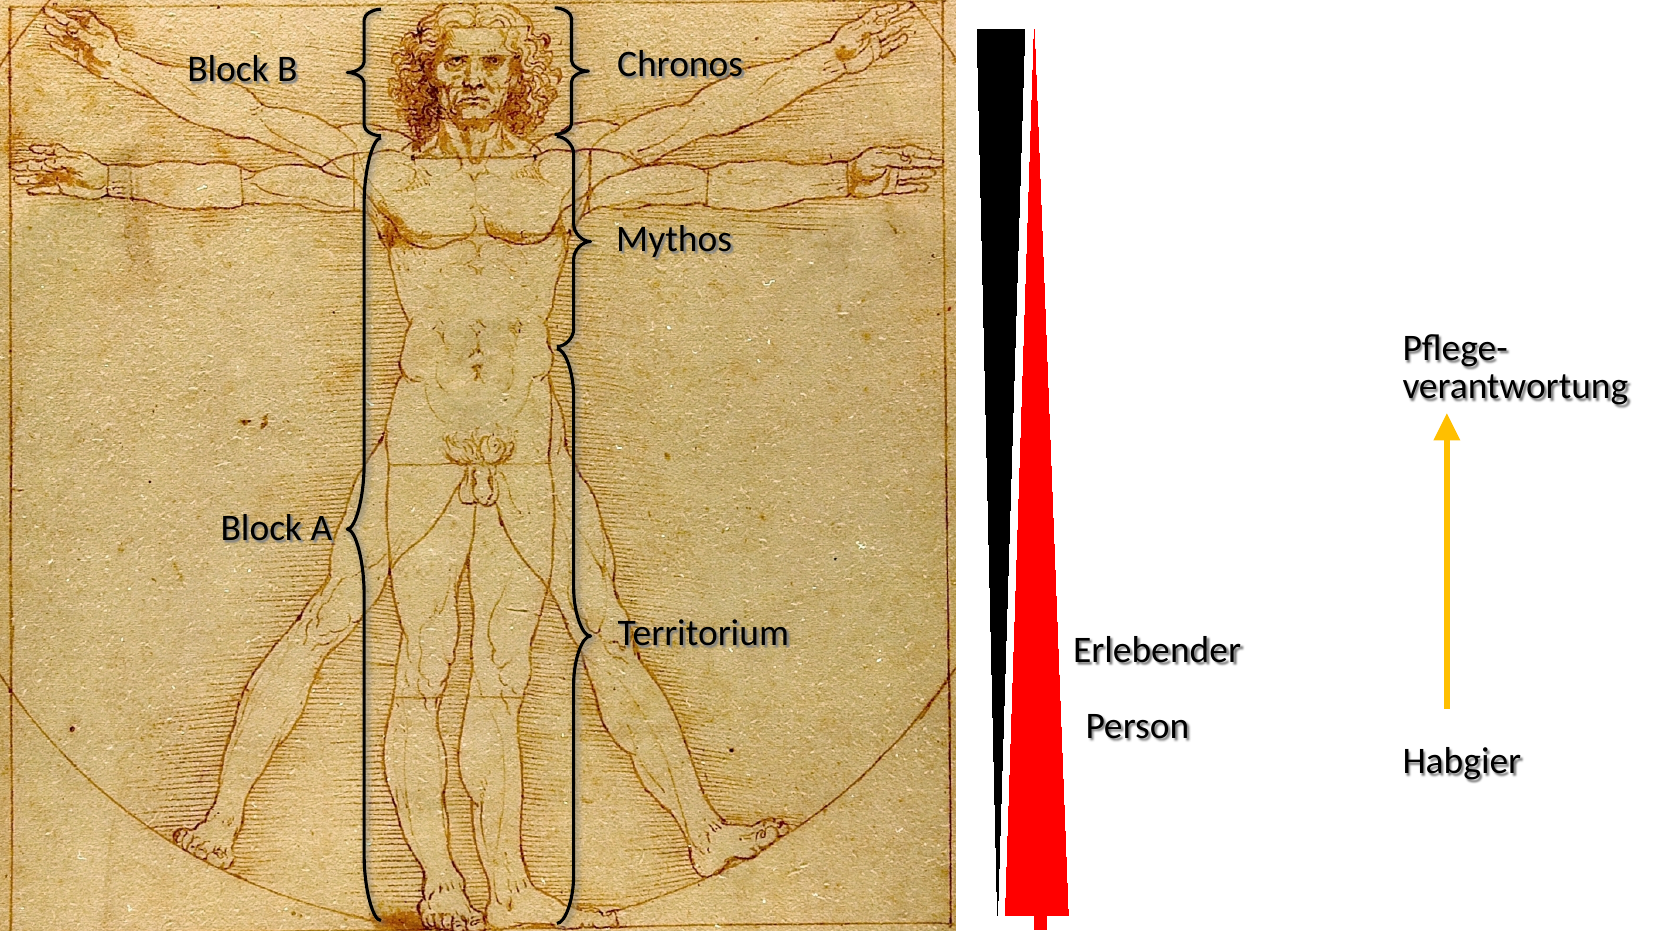

Chronos
Block B
Mythos
Pflege-
verantwortung
Block A
Territorium
Erlebender
Person
Habgier